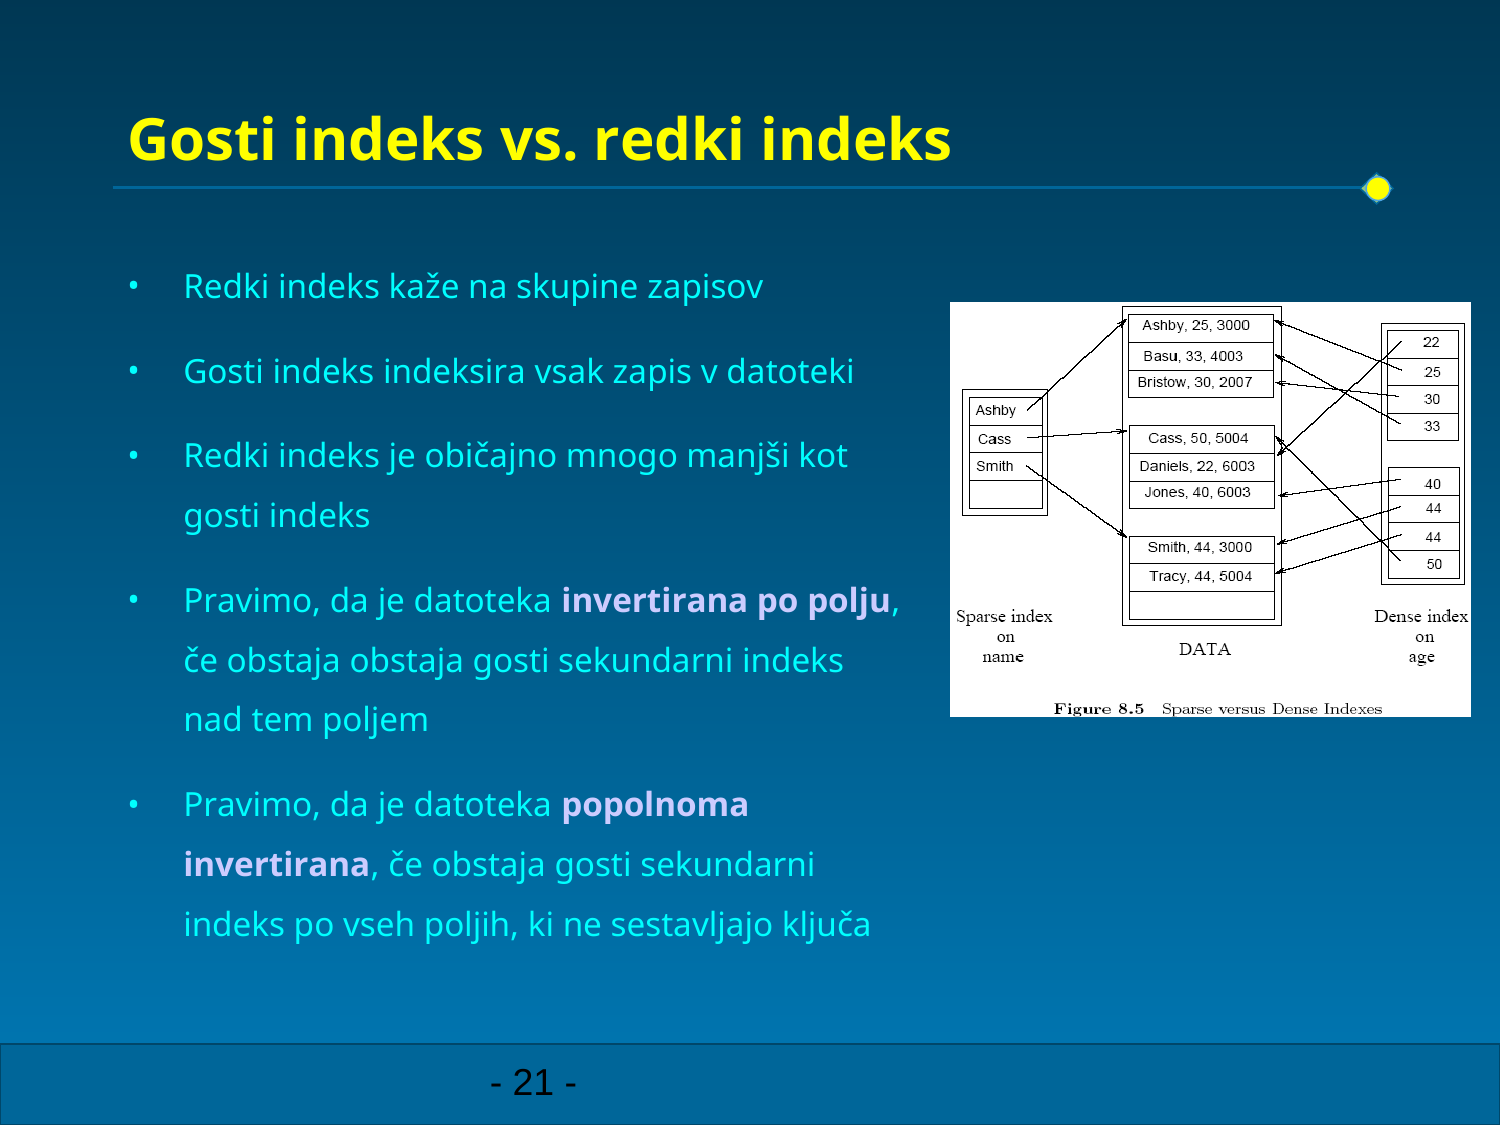

# Gosti indeks vs. redki indeks
Redki indeks kaže na skupine zapisov
Gosti indeks indeksira vsak zapis v datoteki
Redki indeks je običajno mnogo manjši kot gosti indeks
Pravimo, da je datoteka invertirana po polju, če obstaja obstaja gosti sekundarni indeks nad tem poljem
Pravimo, da je datoteka popolnoma invertirana, če obstaja gosti sekundarni indeks po vseh poljih, ki ne sestavljajo ključa